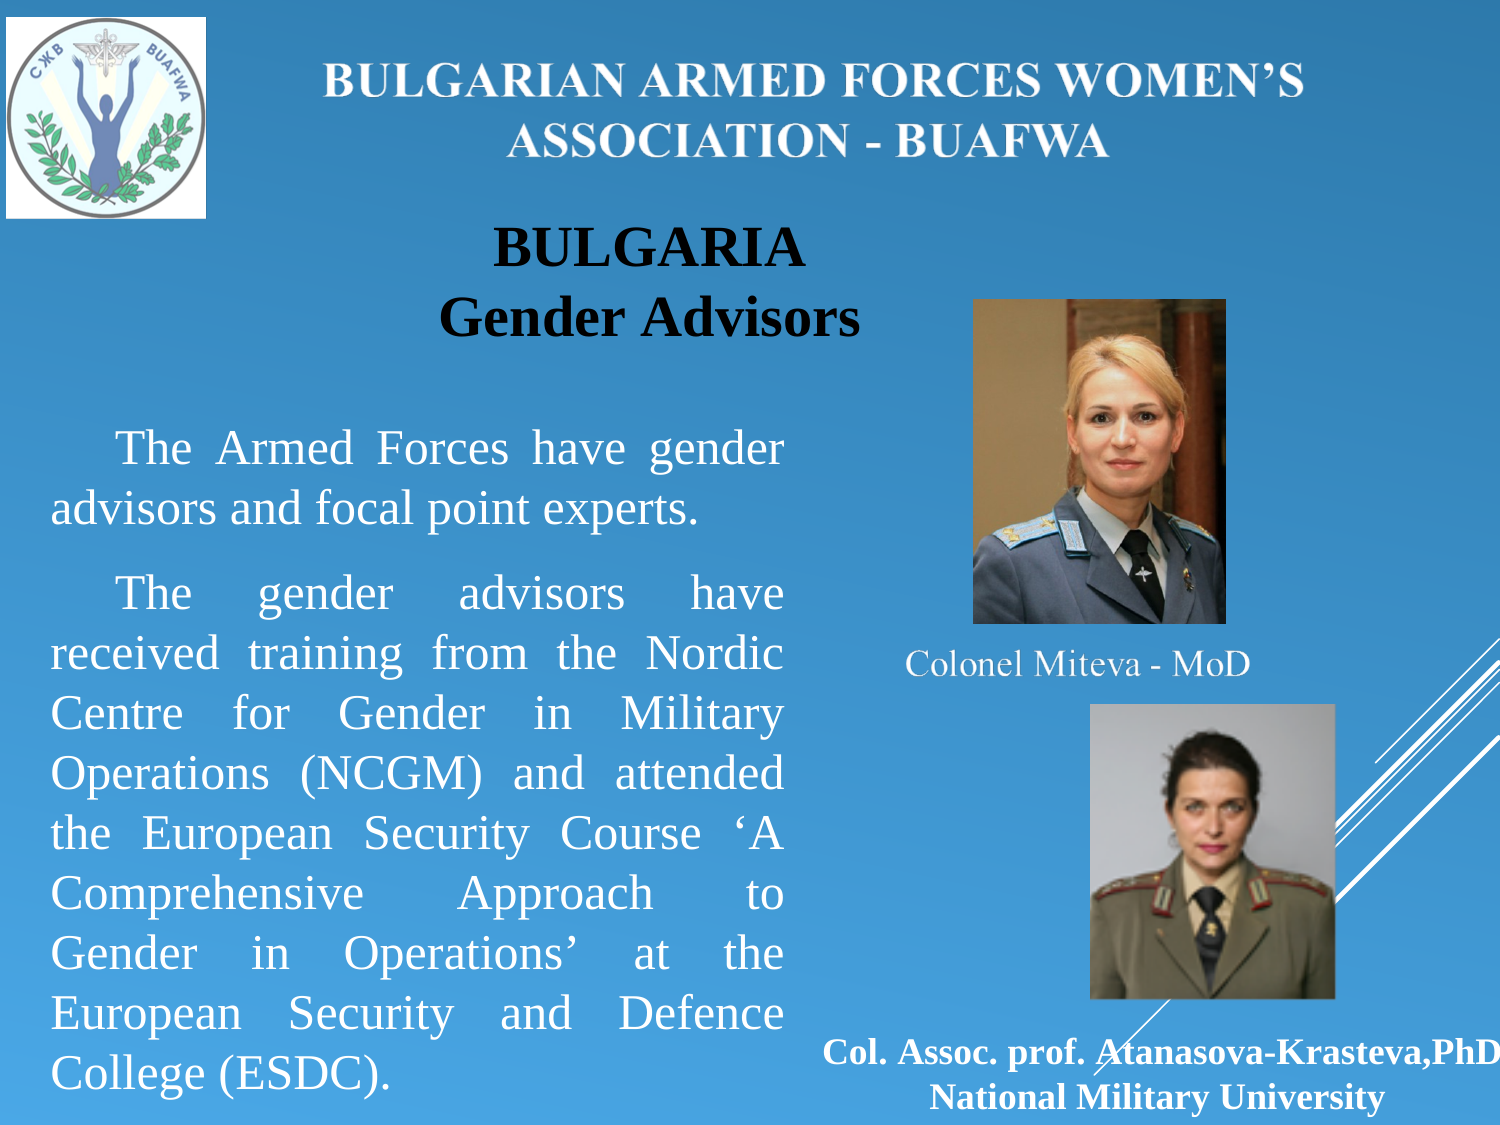

BULGARIA
Gender Advisors
# The Armed Forces have gender advisors and focal point experts.
	The gender advisors have received training from the Nordic Centre for Gender in Military Operations (NCGM) and attended the European Security Course ‘A Comprehensive Approach to Gender in Operations’ at the European Security and Defence College (ESDC).
Col. Assoc. prof. Atanasova-Krasteva,PhD
National Military University